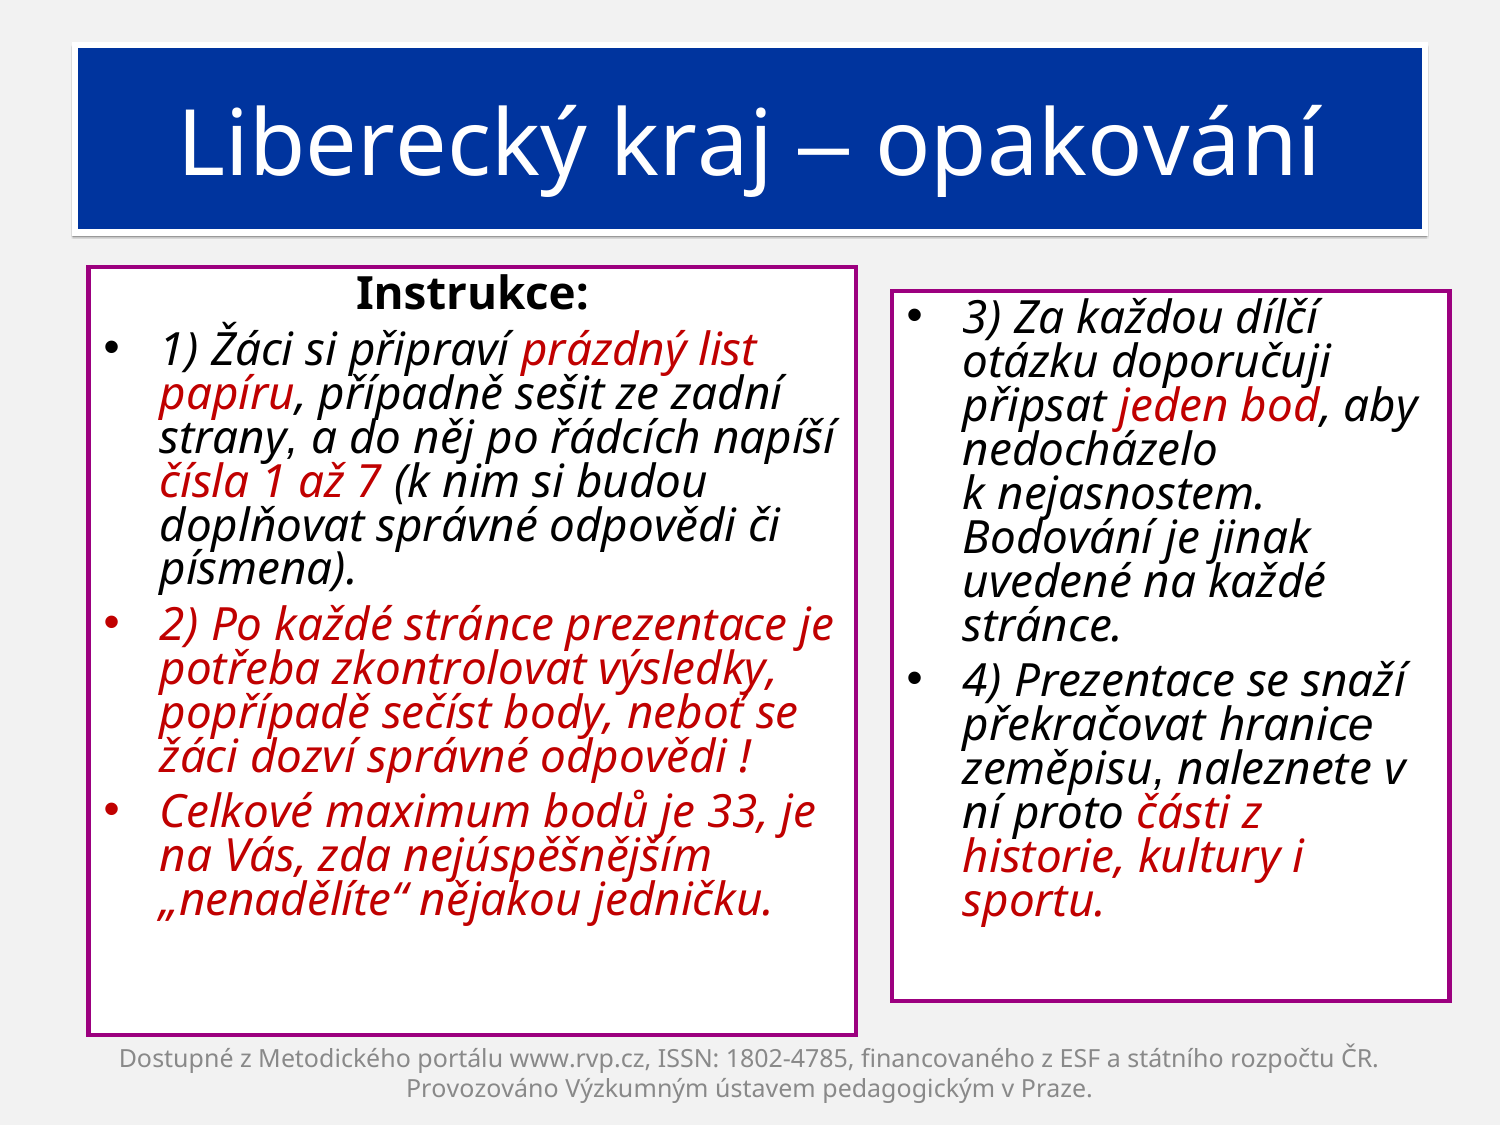

# Liberecký kraj – opakování
Instrukce:
1) Žáci si připraví prázdný list papíru, případně sešit ze zadní strany, a do něj po řádcích napíší čísla 1 až 7 (k nim si budou doplňovat správné odpovědi či písmena).
2) Po každé stránce prezentace je potřeba zkontrolovat výsledky, popřípadě sečíst body, neboť se žáci dozví správné odpovědi !
Celkové maximum bodů je 33, je na Vás, zda nejúspěšnějším „nenadělíte“ nějakou jedničku.
3) Za každou dílčí otázku doporučuji připsat jeden bod, aby nedocházelo
k nejasnostem. Bodování je jinak uvedené na každé stránce.
4) Prezentace se snaží překračovat hranice zeměpisu, naleznete v ní proto části z historie, kultury i sportu.
Dostupné z Metodického portálu www.rvp.cz, ISSN: 1802-4785, financovaného z ESF a státního rozpočtu ČR. Provozováno Výzkumným ústavem pedagogickým v Praze.